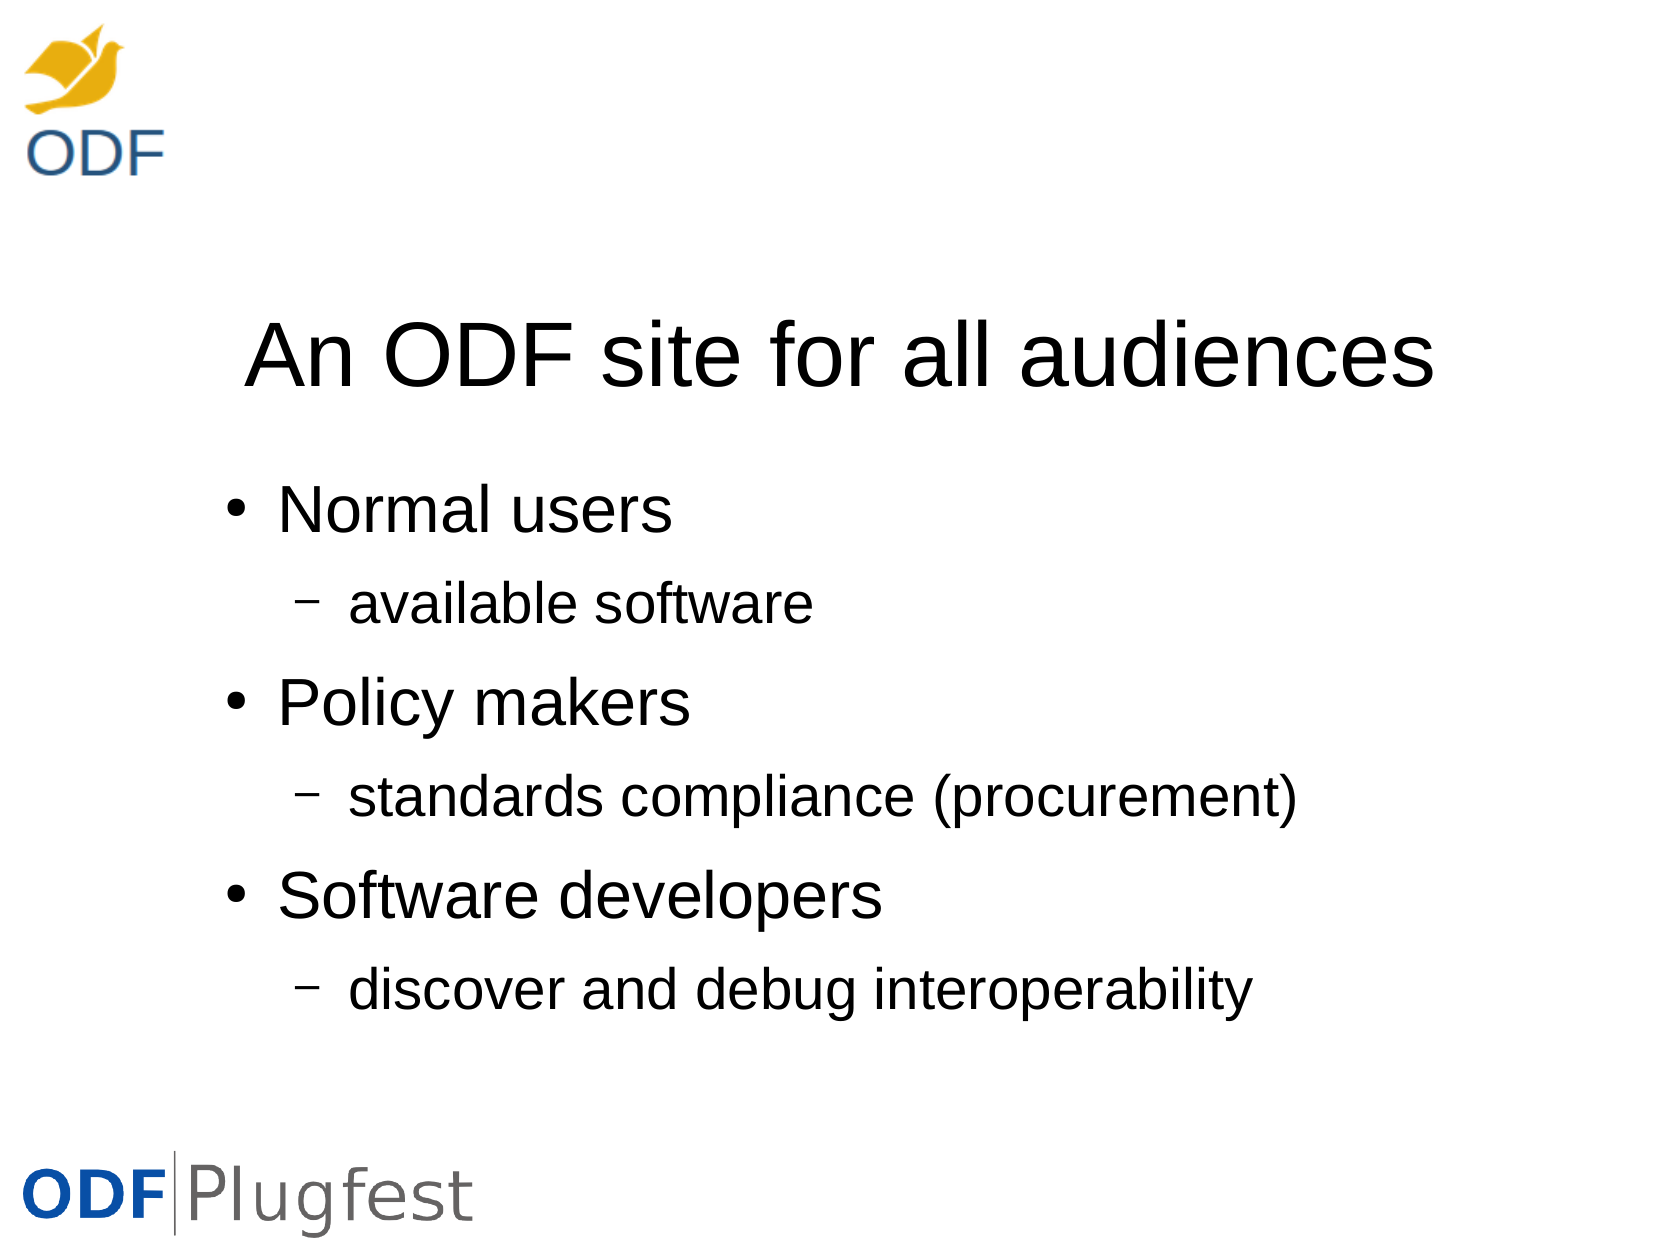

# An ODF site for all audiences
Normal users
available software
Policy makers
standards compliance (procurement)
Software developers
discover and debug interoperability